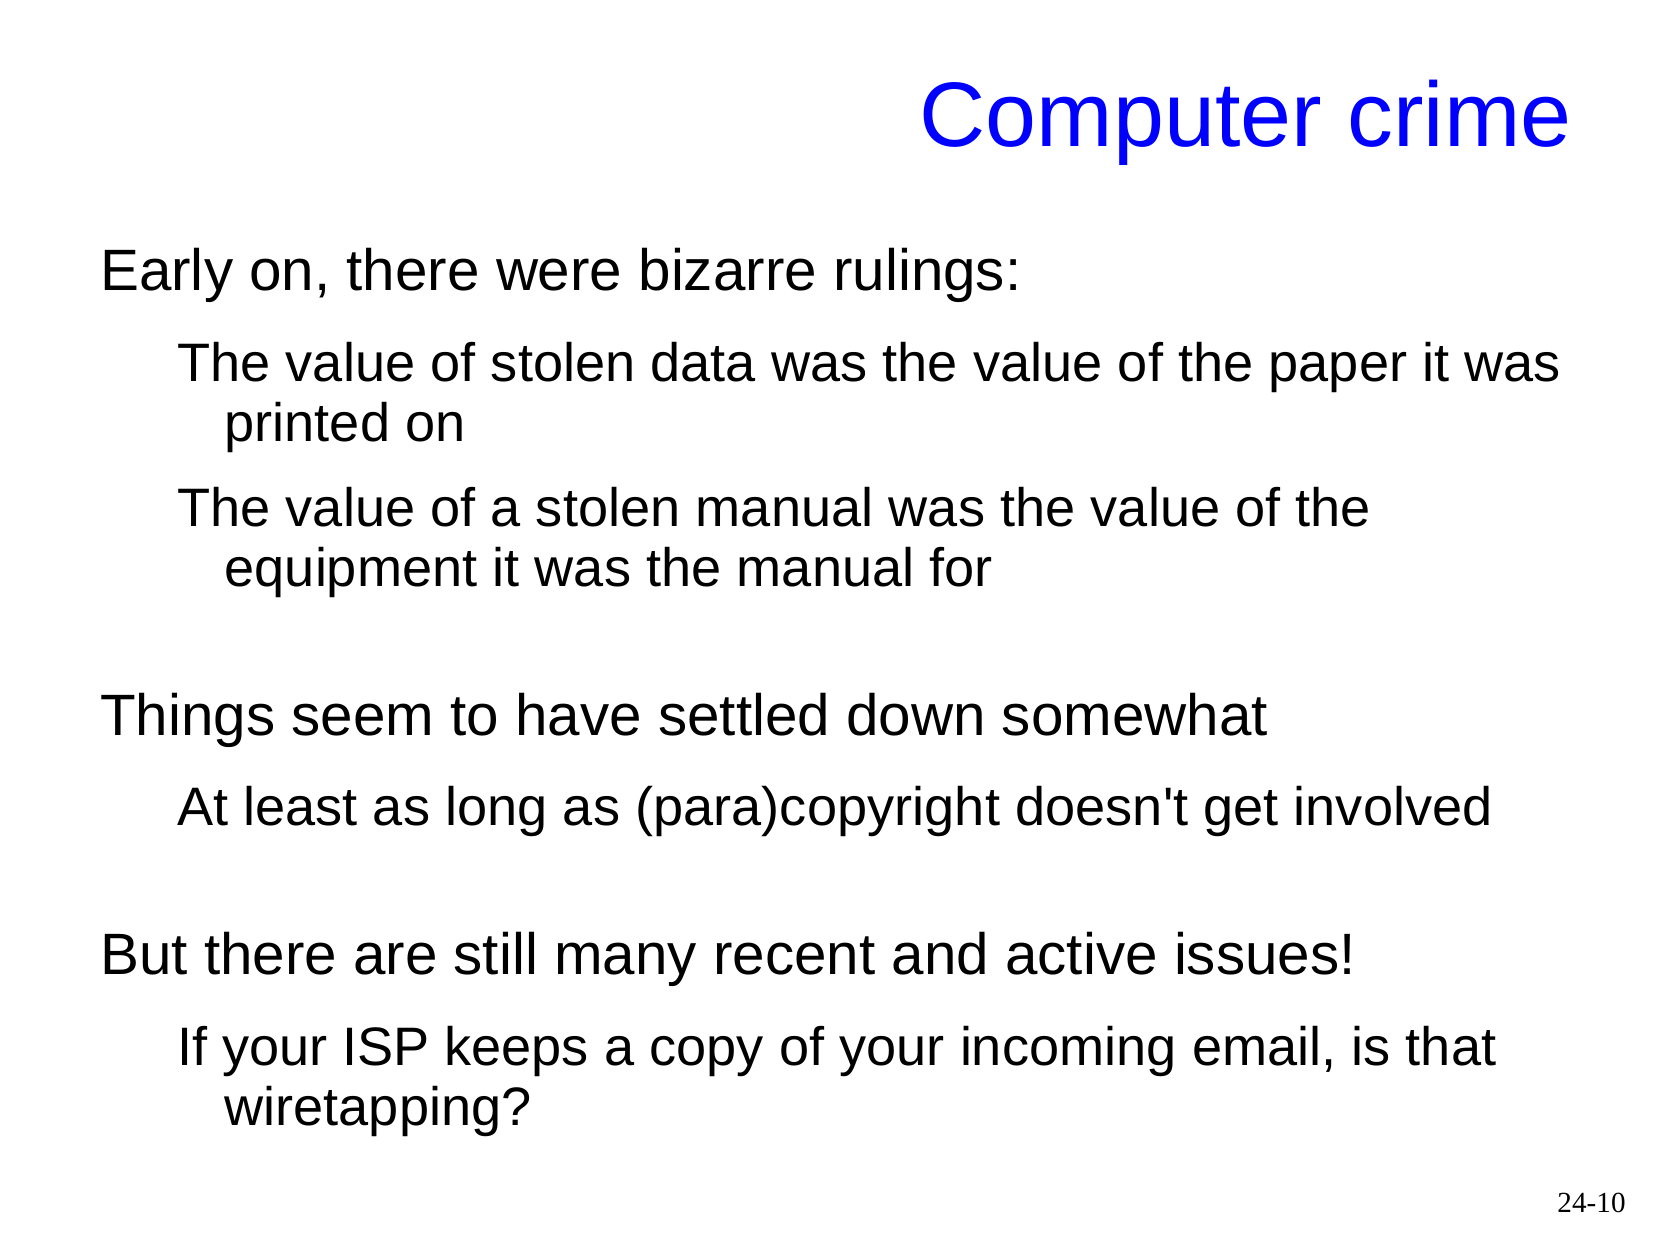

# Computer crime
Early on, there were bizarre rulings:
The value of stolen data was the value of the paper it was printed on
The value of a stolen manual was the value of the equipment it was the manual for
Things seem to have settled down somewhat
At least as long as (para)copyright doesn't get involved
But there are still many recent and active issues!
If your ISP keeps a copy of your incoming email, is that wiretapping?